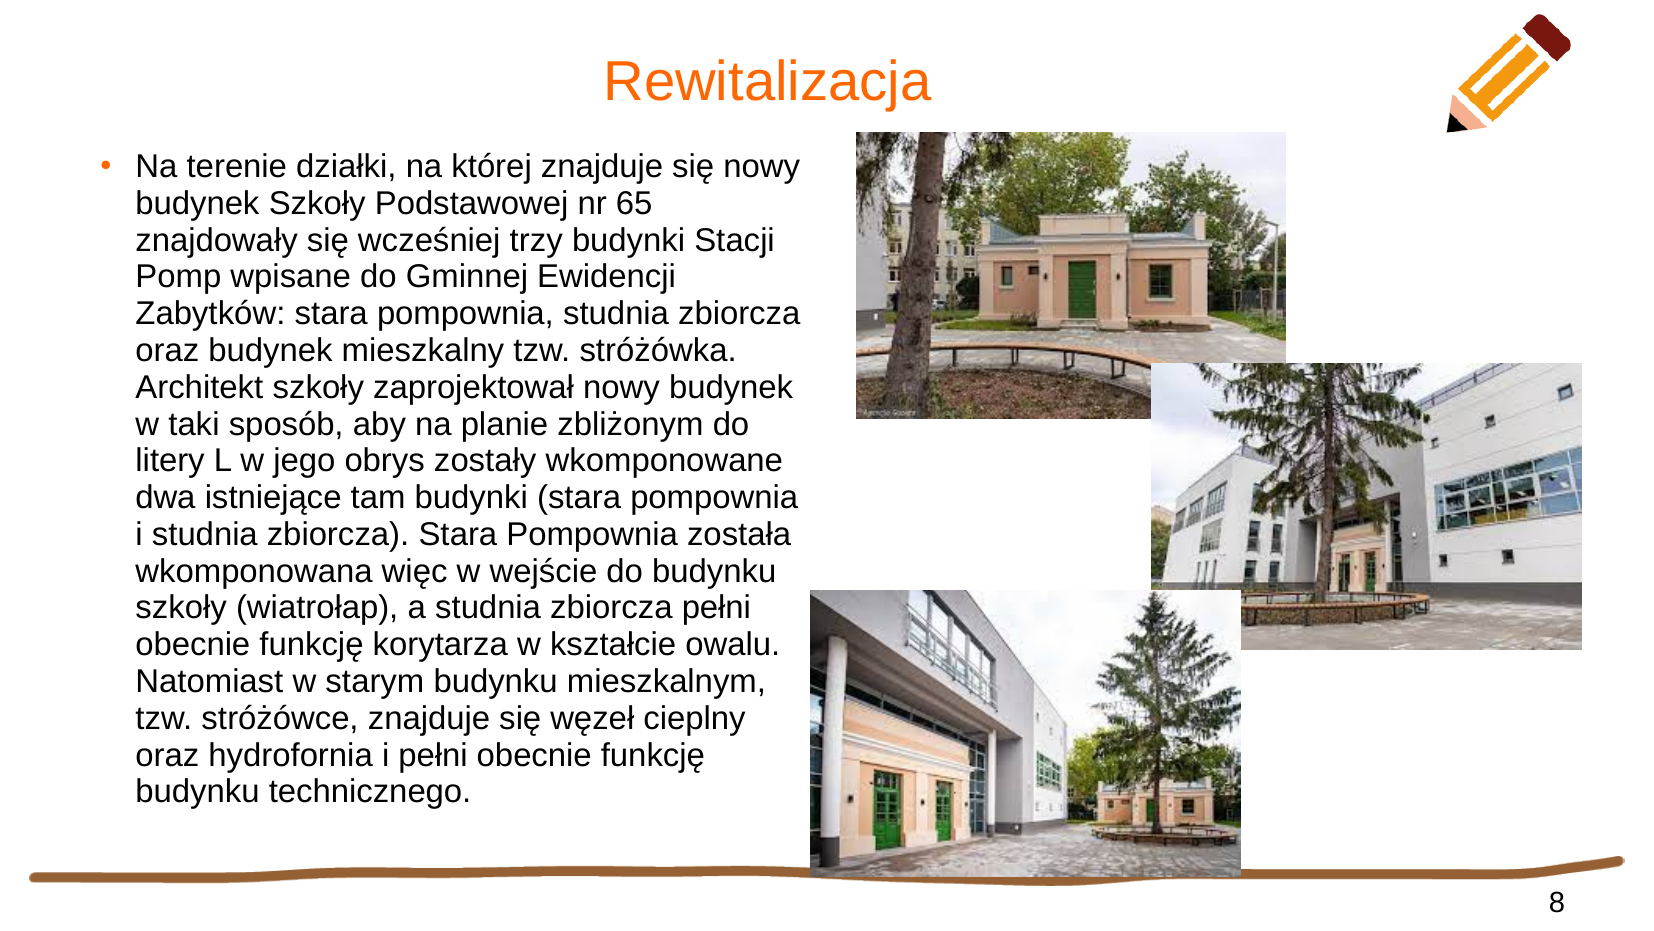

# Rewitalizacja
Na terenie działki, na której znajduje się nowy budynek Szkoły Podstawowej nr 65 znajdowały się wcześniej trzy budynki Stacji Pomp wpisane do Gminnej Ewidencji Zabytków: stara pompownia, studnia zbiorcza oraz budynek mieszkalny tzw. stróżówka. Architekt szkoły zaprojektował nowy budynek w taki sposób, aby na planie zbliżonym do litery L w jego obrys zostały wkomponowane dwa istniejące tam budynki (stara pompownia i studnia zbiorcza). Stara Pompownia została wkomponowana więc w wejście do budynku szkoły (wiatrołap), a studnia zbiorcza pełni obecnie funkcję korytarza w kształcie owalu. Natomiast w starym budynku mieszkalnym, tzw. stróżówce, znajduje się węzeł cieplny oraz hydrofornia i pełni obecnie funkcję budynku technicznego.
8